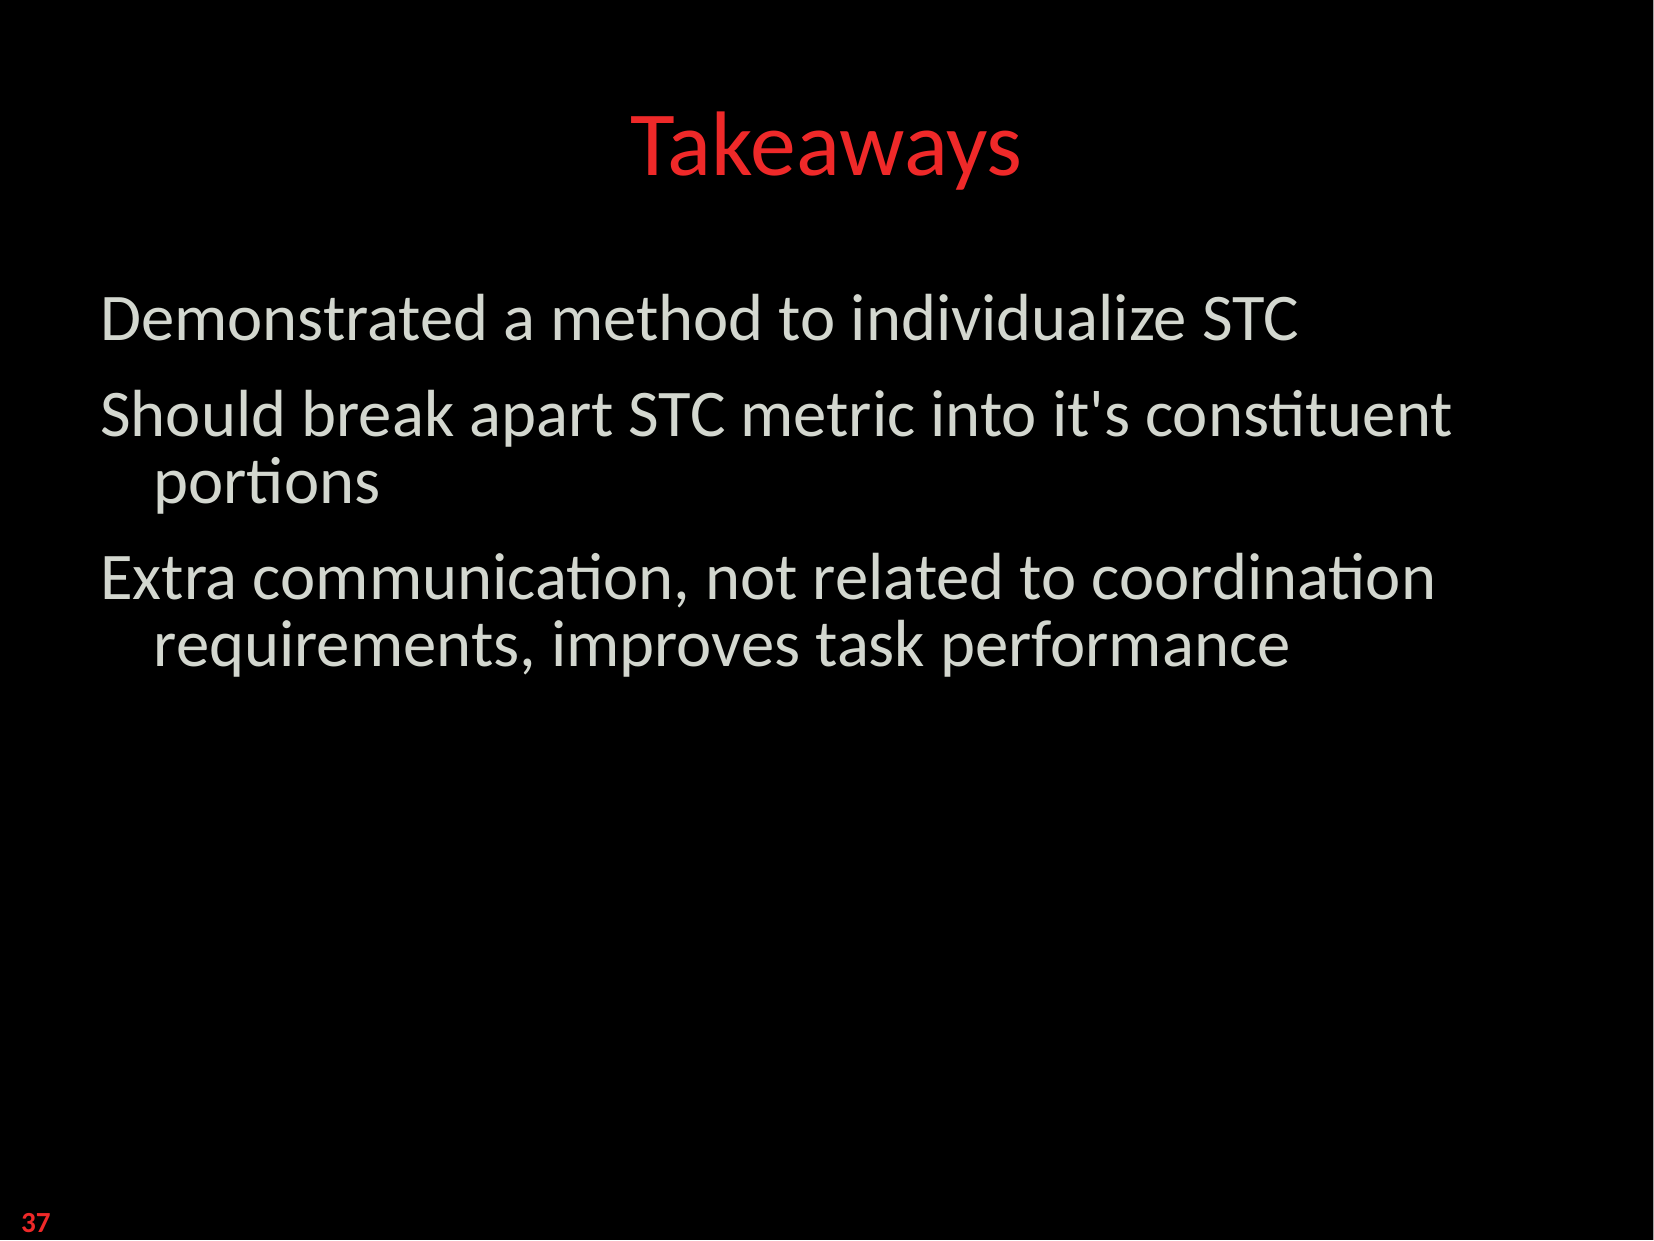

# Takeaways
Demonstrated a method to individualize STC
Should break apart STC metric into it's constituent portions
Extra communication, not related to coordination requirements, improves task performance
37